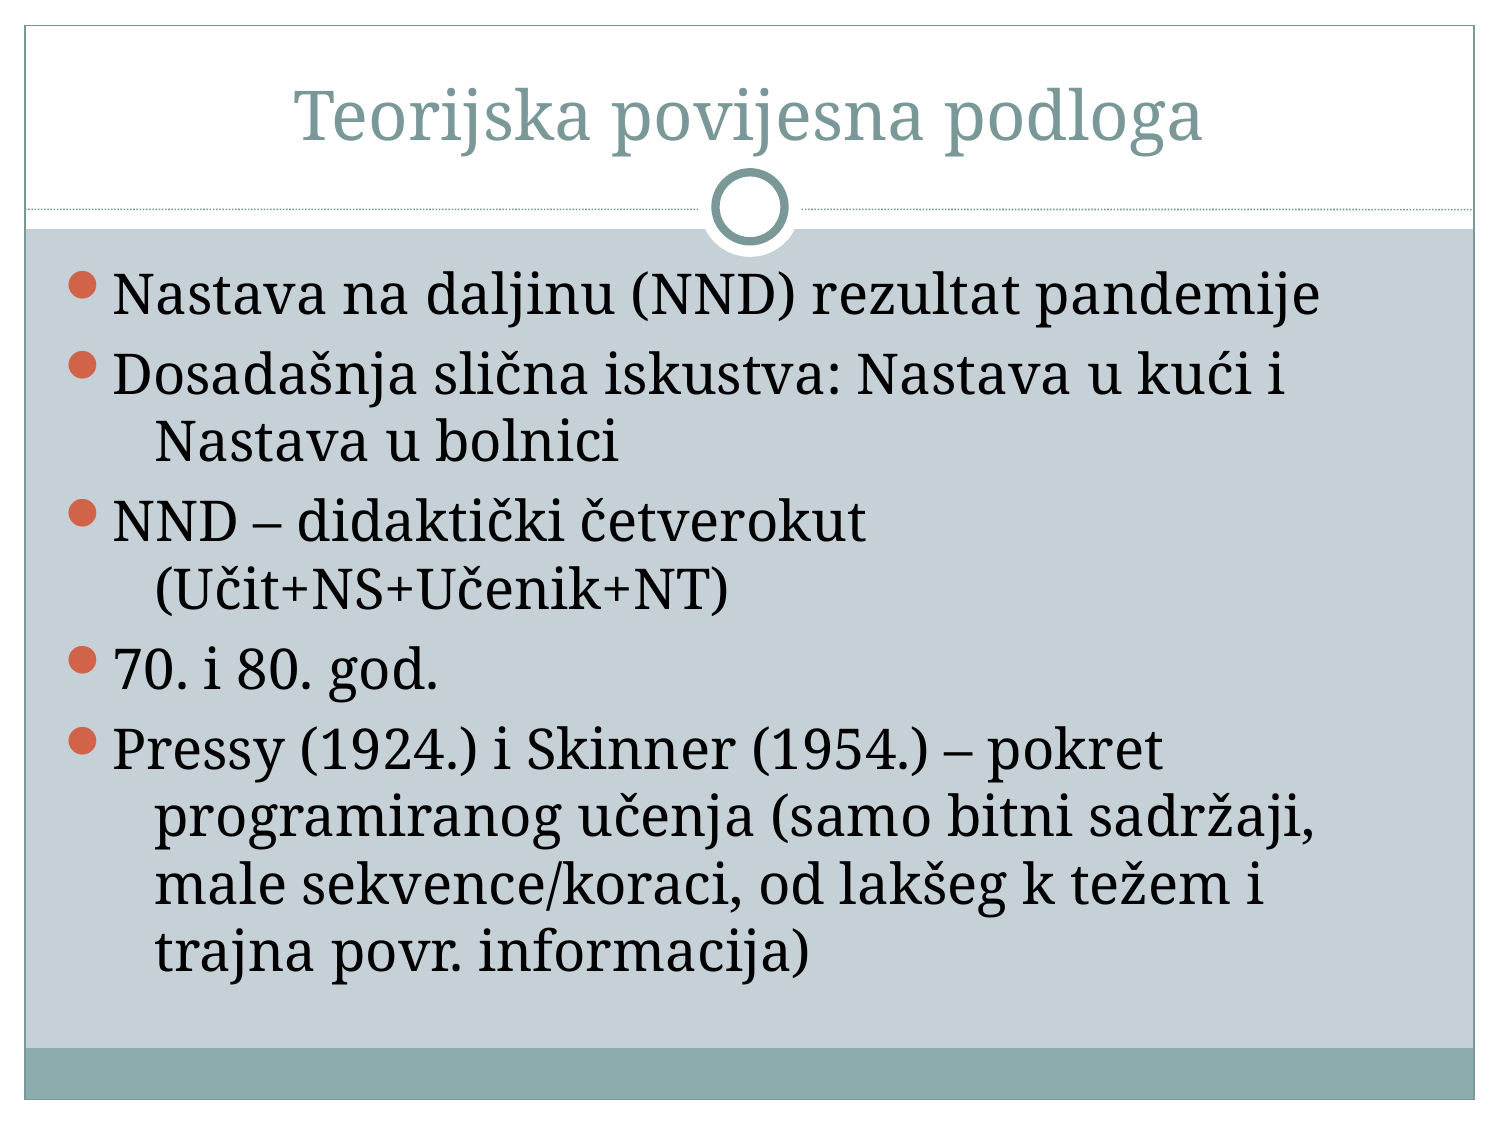

# Teorijska povijesna podloga
Nastava na daljinu (NND) rezultat pandemije
Dosadašnja slična iskustva: Nastava u kući i Nastava u bolnici
NND – didaktički četverokut (Učit+NS+Učenik+NT)
70. i 80. god.
Pressy (1924.) i Skinner (1954.) – pokret programiranog učenja (samo bitni sadržaji, male sekvence/koraci, od lakšeg k težem i trajna povr. informacija)